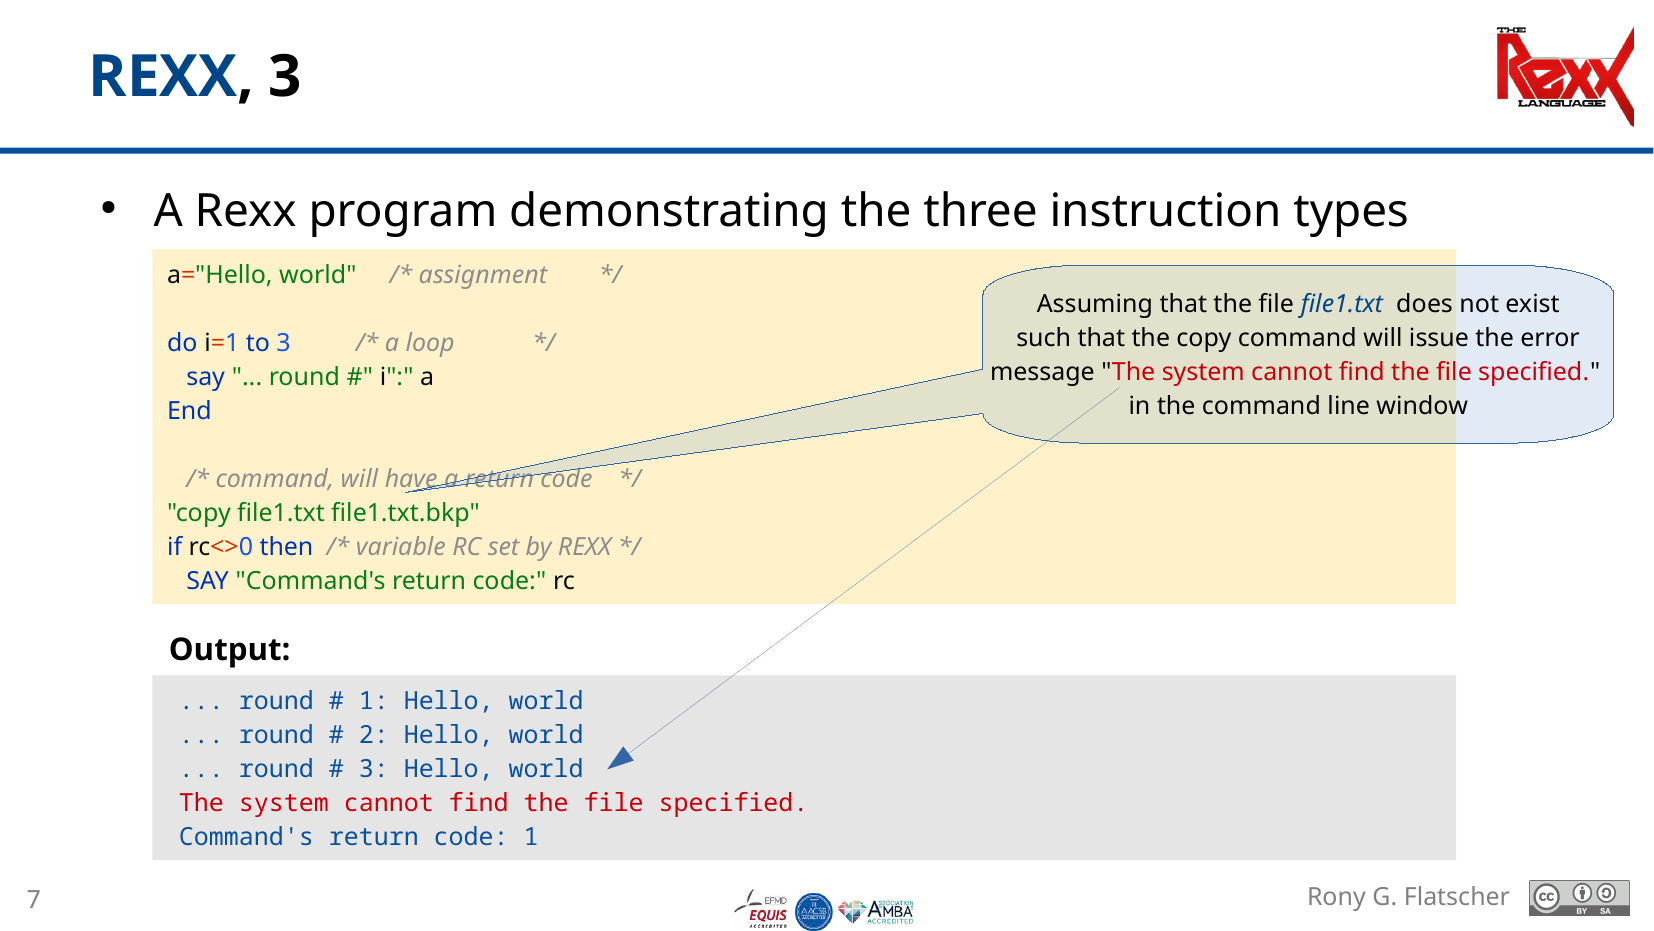

# REXX, 3
A Rexx program demonstrating the three instruction types
a="Hello, world" /* assignment */
do i=1 to 3 /* a loop */
 say "... round #" i":" a
End
 /* command, will have a return code */
"copy file1.txt file1.txt.bkp"
if rc<>0 then /* variable RC set by REXX */
 SAY "Command's return code:" rc
Assuming that the file file1.txt does not exist
such that the copy command will issue the error
message "The system cannot find the file specified."
in the command line window
Output:
... round # 1: Hello, world
... round # 2: Hello, world
... round # 3: Hello, world
The system cannot find the file specified.
Command's return code: 1